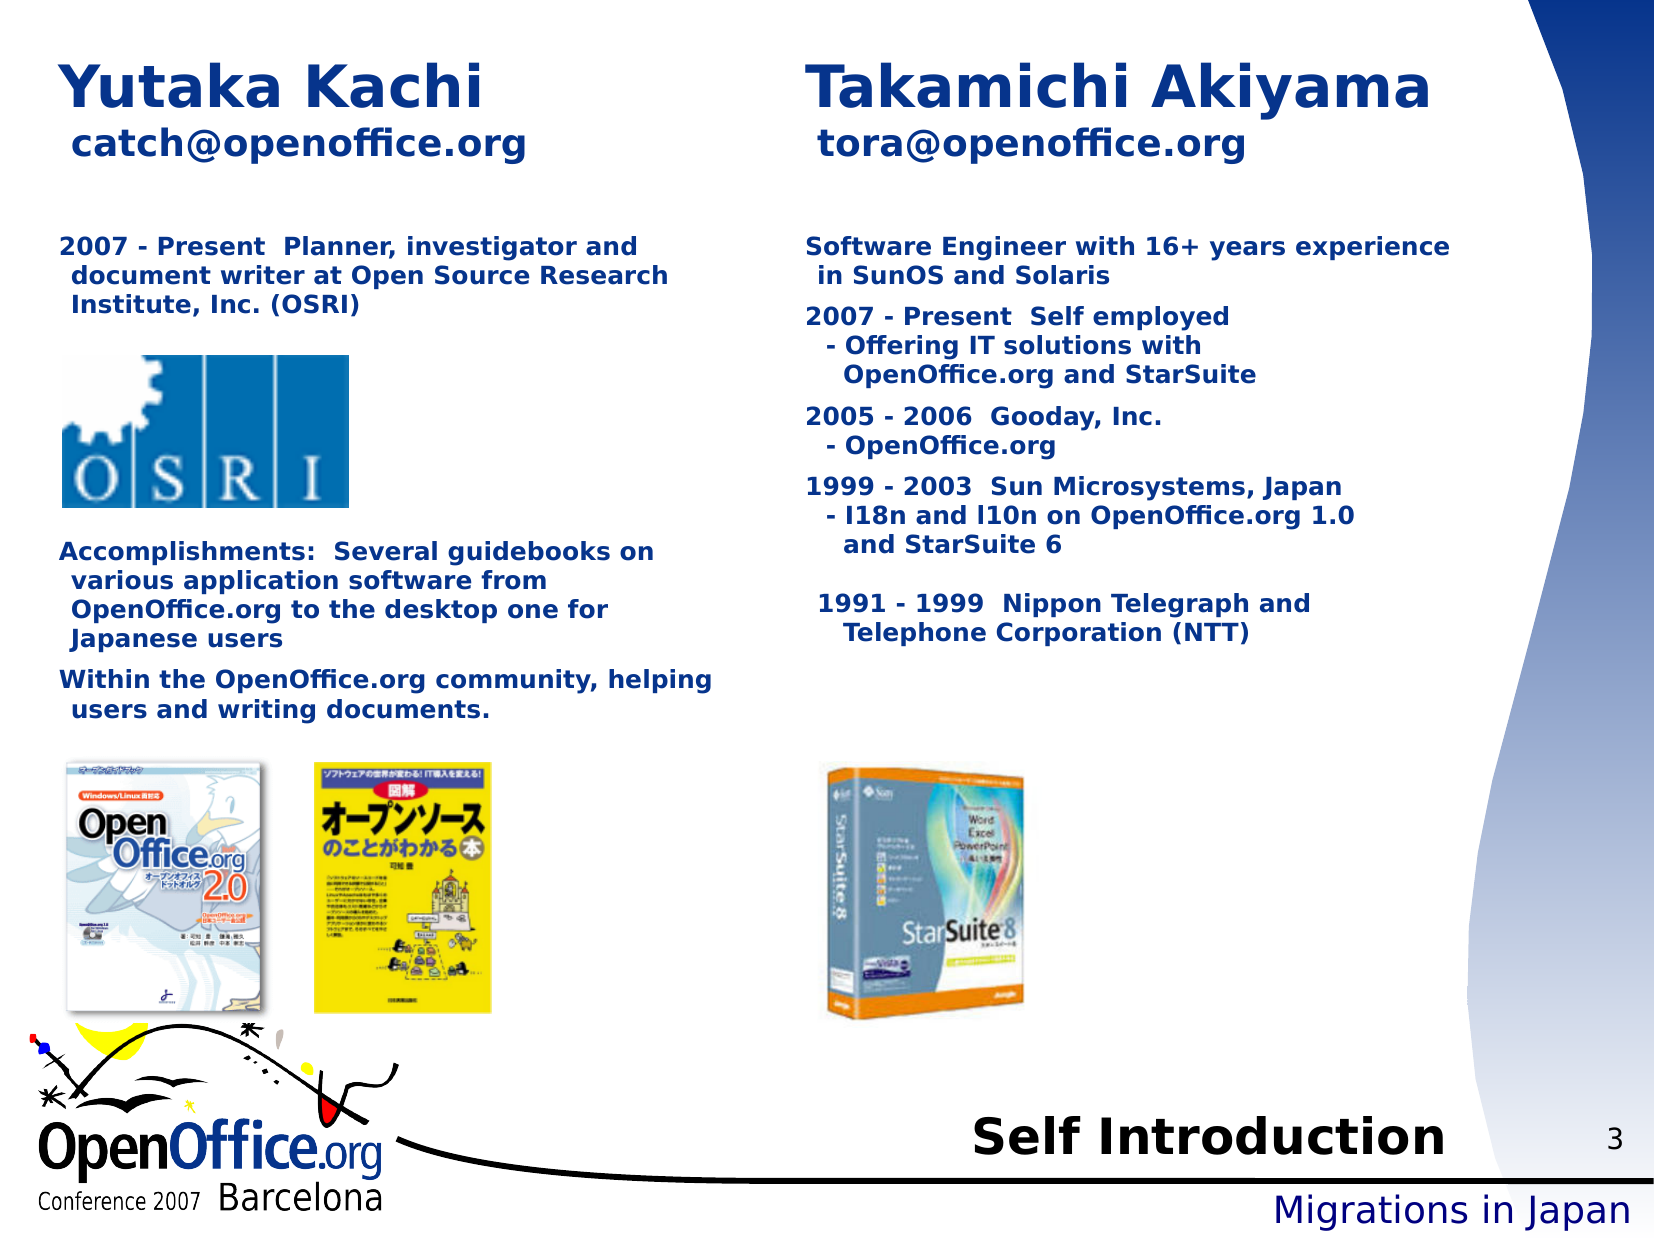

Yutaka Kachi
catch@openoffice.org
2007 - Present Planner, investigator and document writer at Open Source Research Institute, Inc. (OSRI)
Accomplishments: Several guidebooks on various application software from OpenOffice.org to the desktop one for Japanese users
Within the OpenOffice.org community, helping users and writing documents.
Takamichi Akiyama
tora@openoffice.org
Software Engineer with 16+ years experience in SunOS and Solaris
2007 - Present Self employed
 - Offering IT solutions with
 OpenOffice.org and StarSuite
2005 - 2006 Gooday, Inc.
 - OpenOffice.org
1999 - 2003 Sun Microsystems, Japan
 - I18n and l10n on OpenOffice.org 1.0
 and StarSuite 6
1991 - 1999 Nippon Telegraph and
 Telephone Corporation (NTT)
# Self Introduction
3